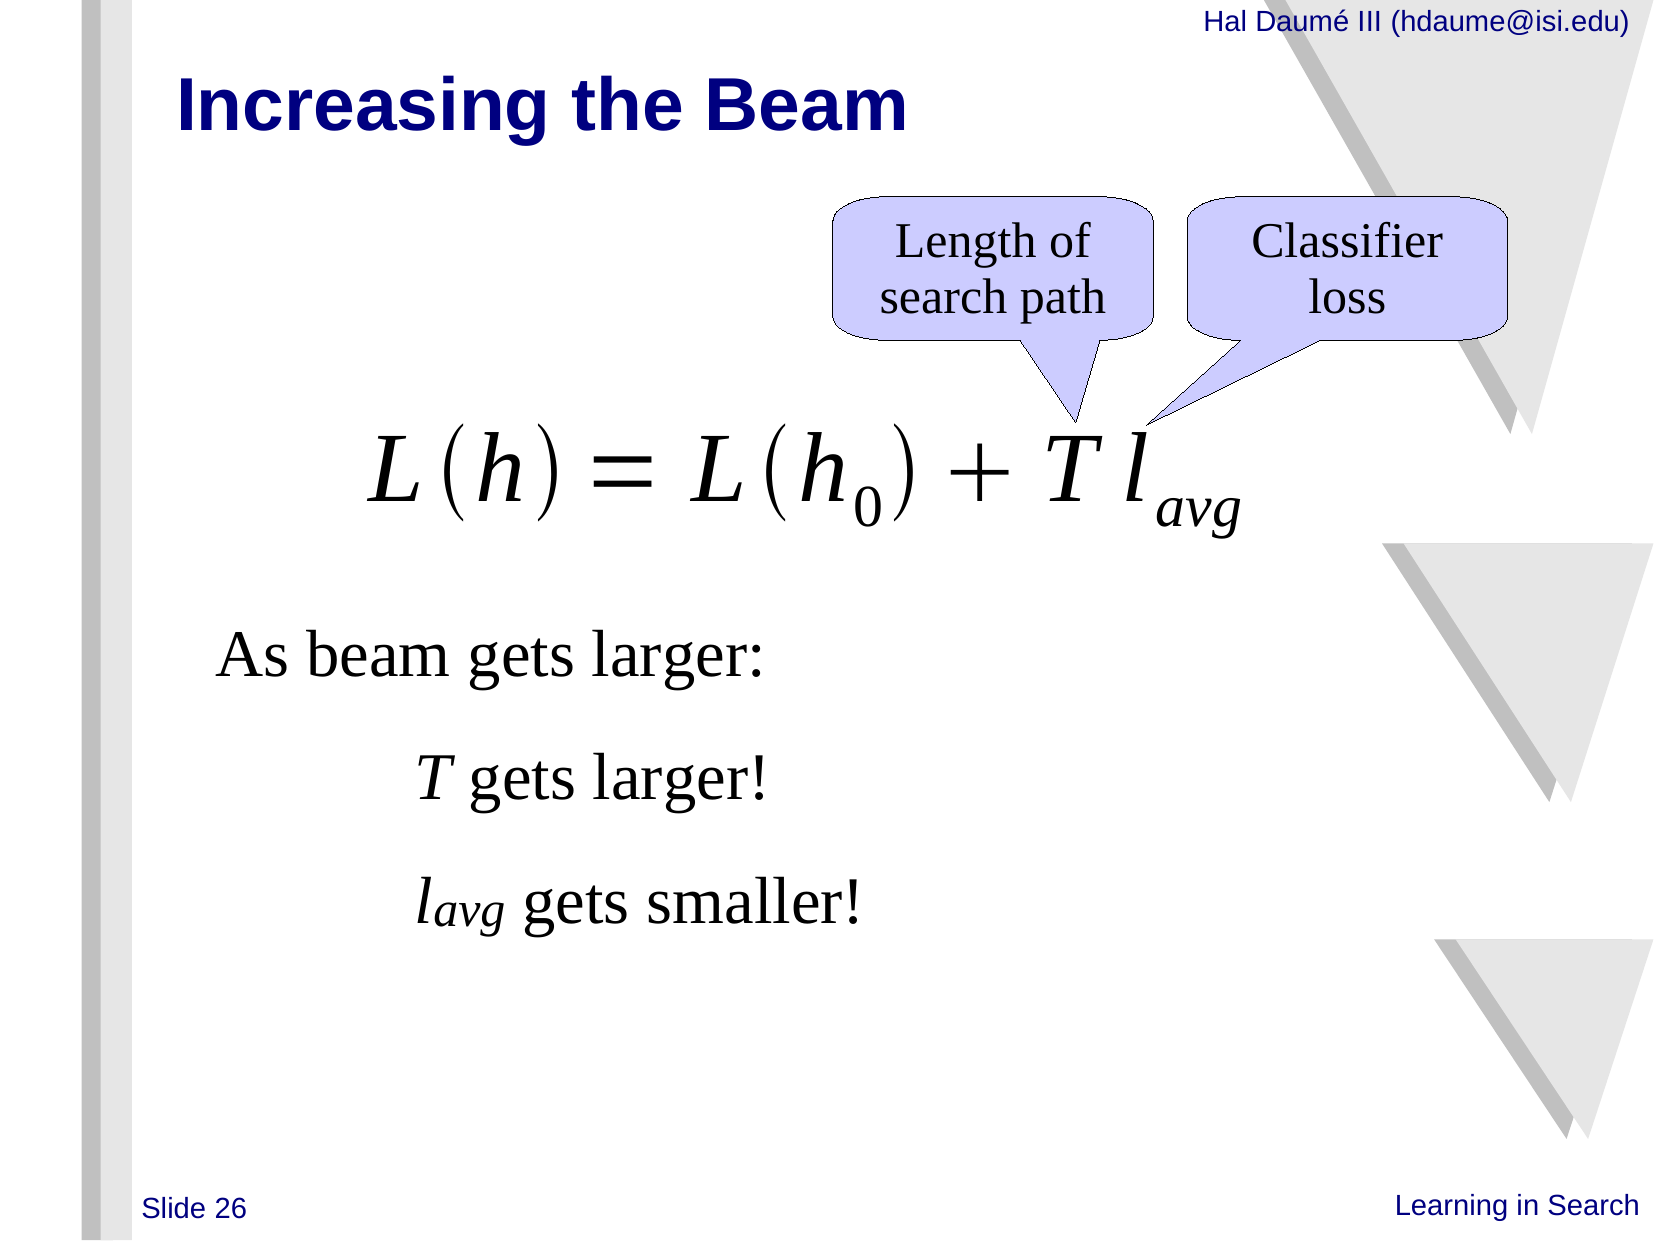

# Increasing the Beam
Length of
search path
Classifier
loss
As beam gets larger:
T gets larger!
lavg gets smaller!